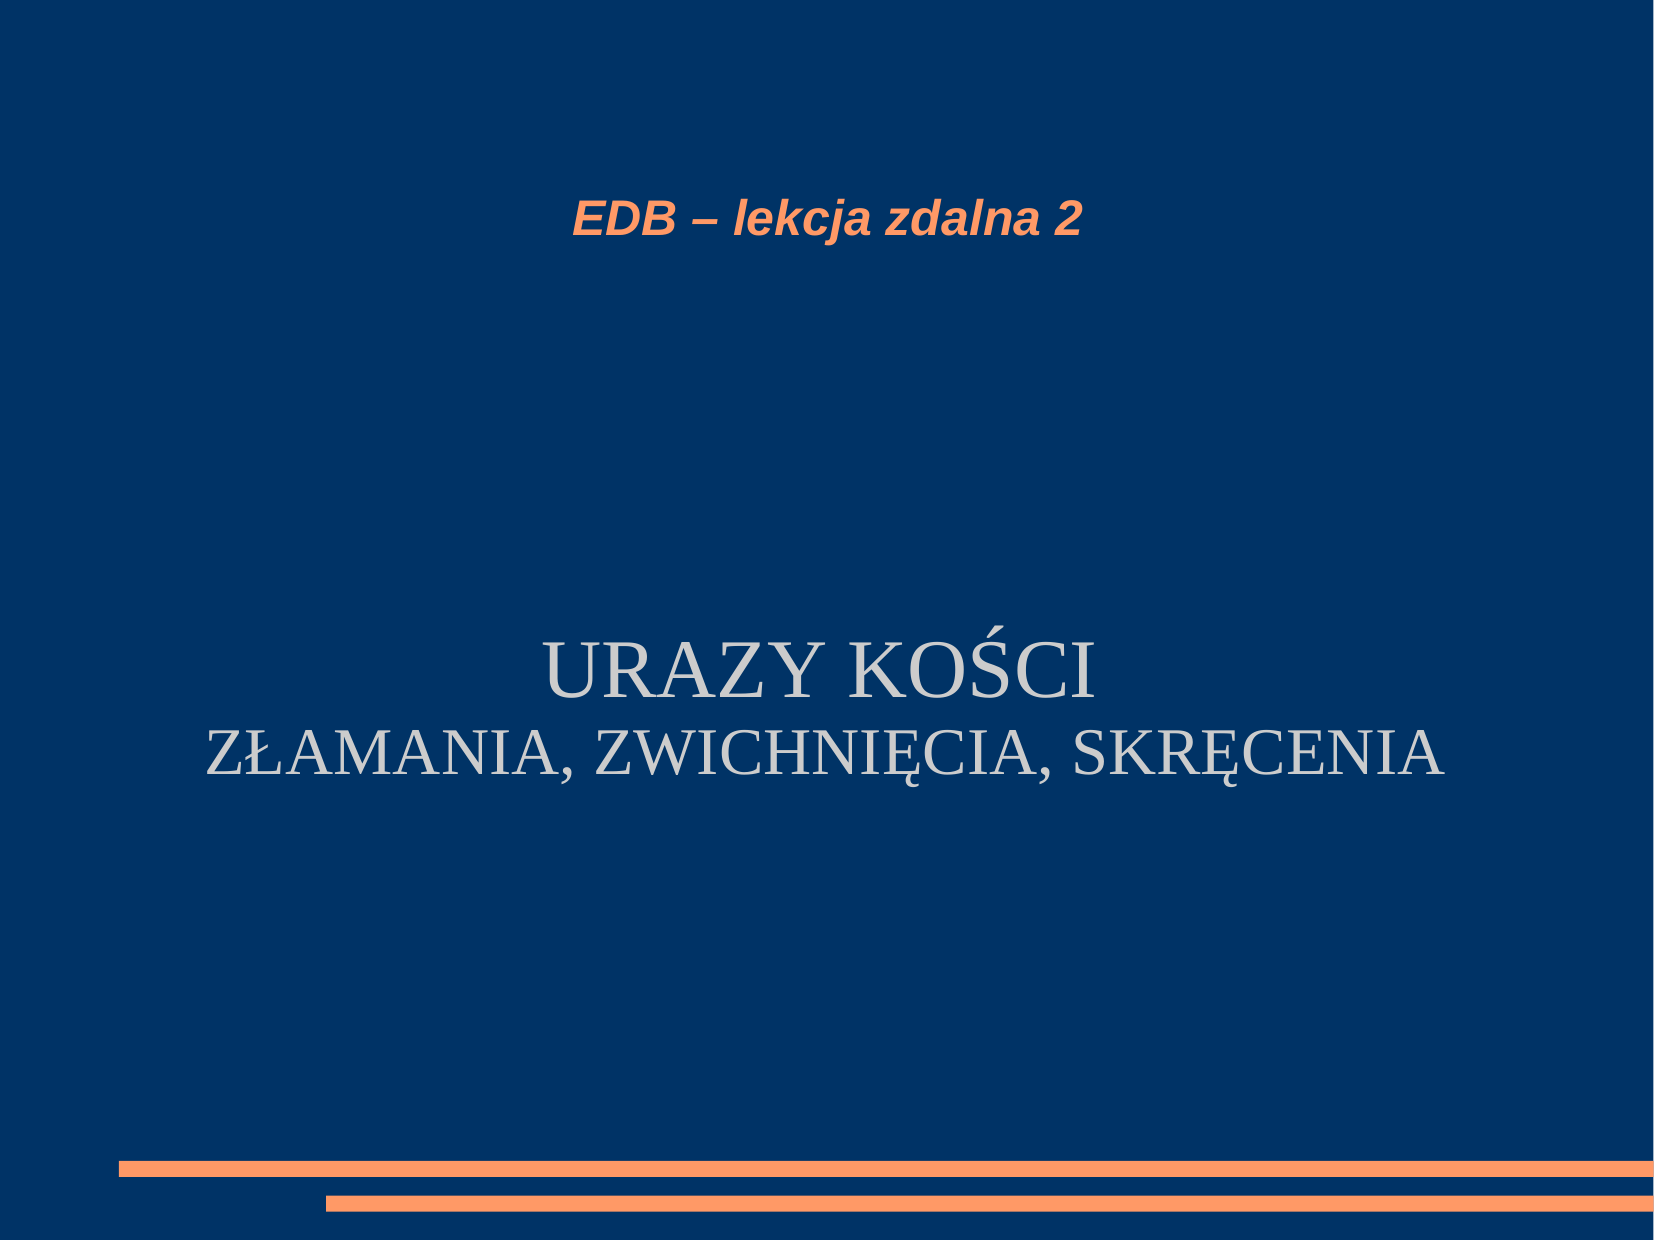

# EDB – lekcja zdalna 2
URAZY KOŚCI
ZŁAMANIA, ZWICHNIĘCIA, SKRĘCENIA